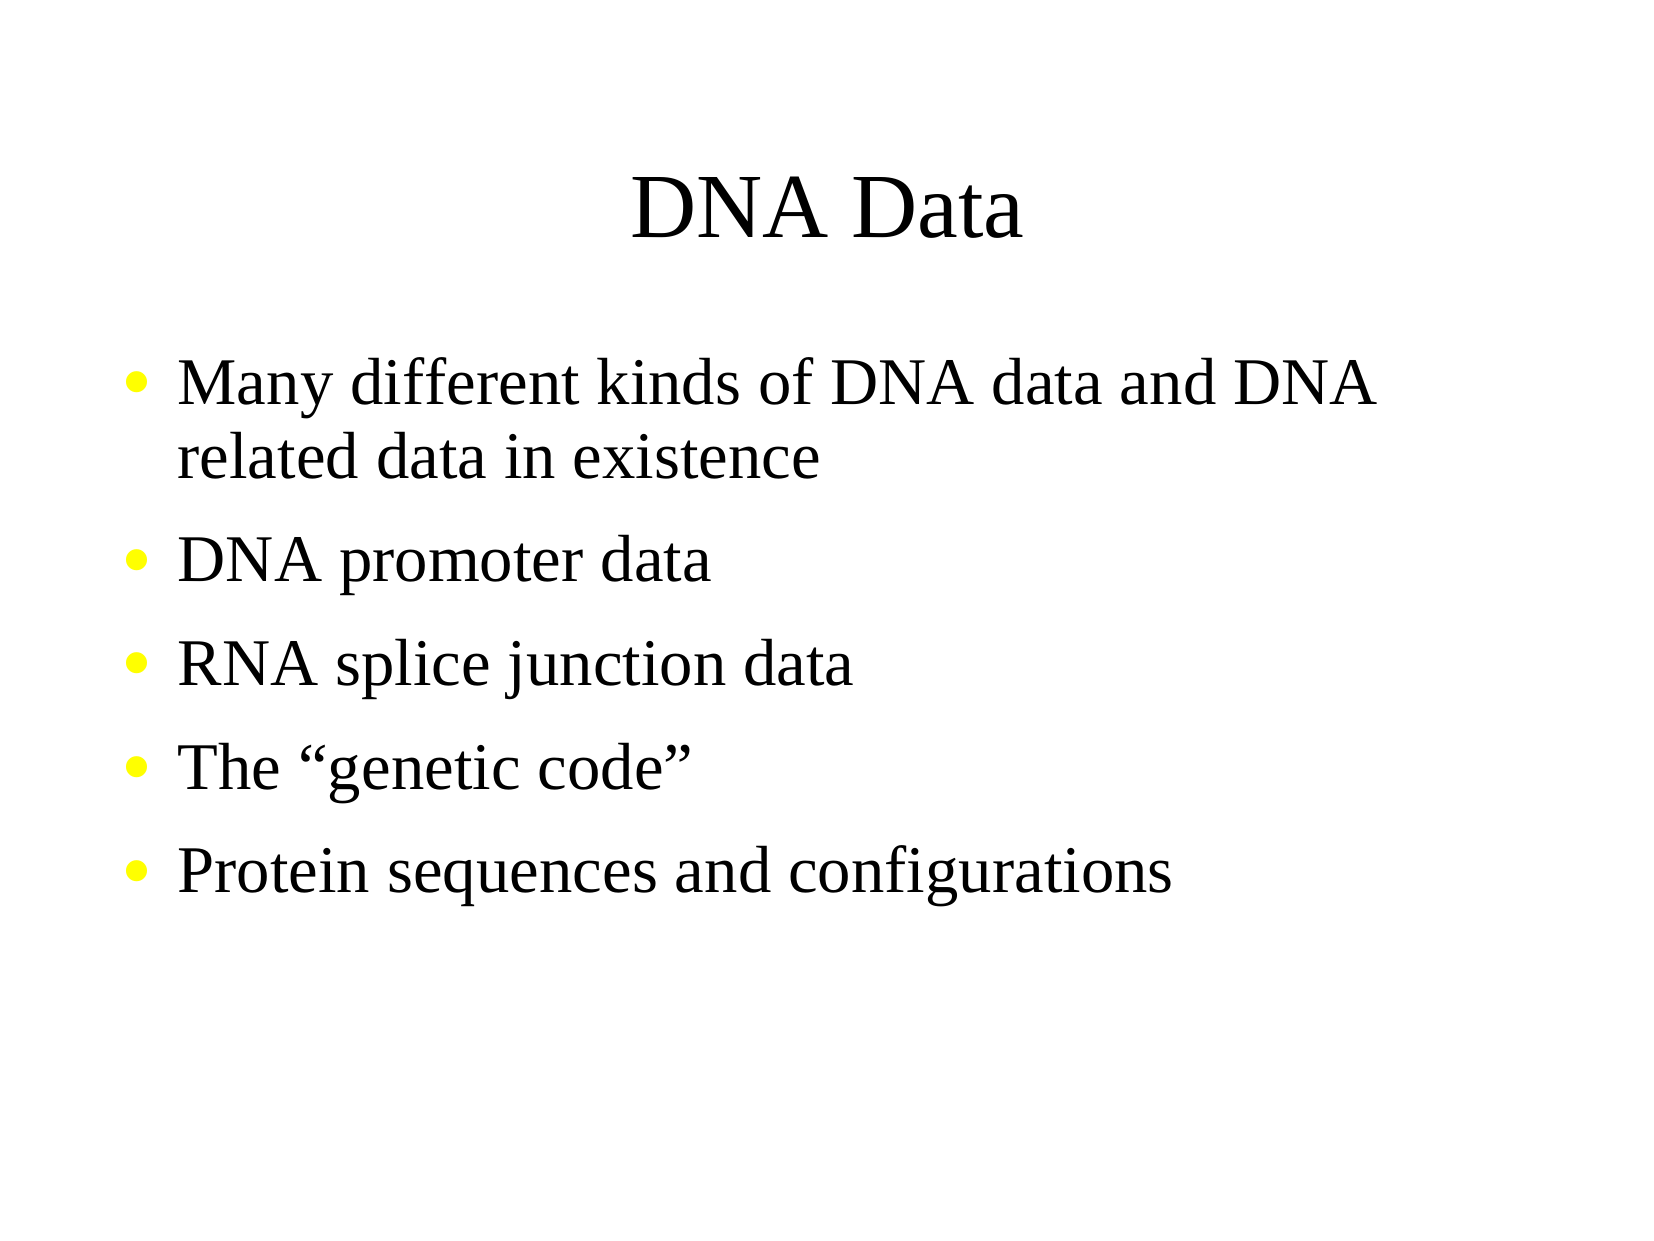

# DNA Data
Many different kinds of DNA data and DNA related data in existence
DNA promoter data
RNA splice junction data
The “genetic code”
Protein sequences and configurations